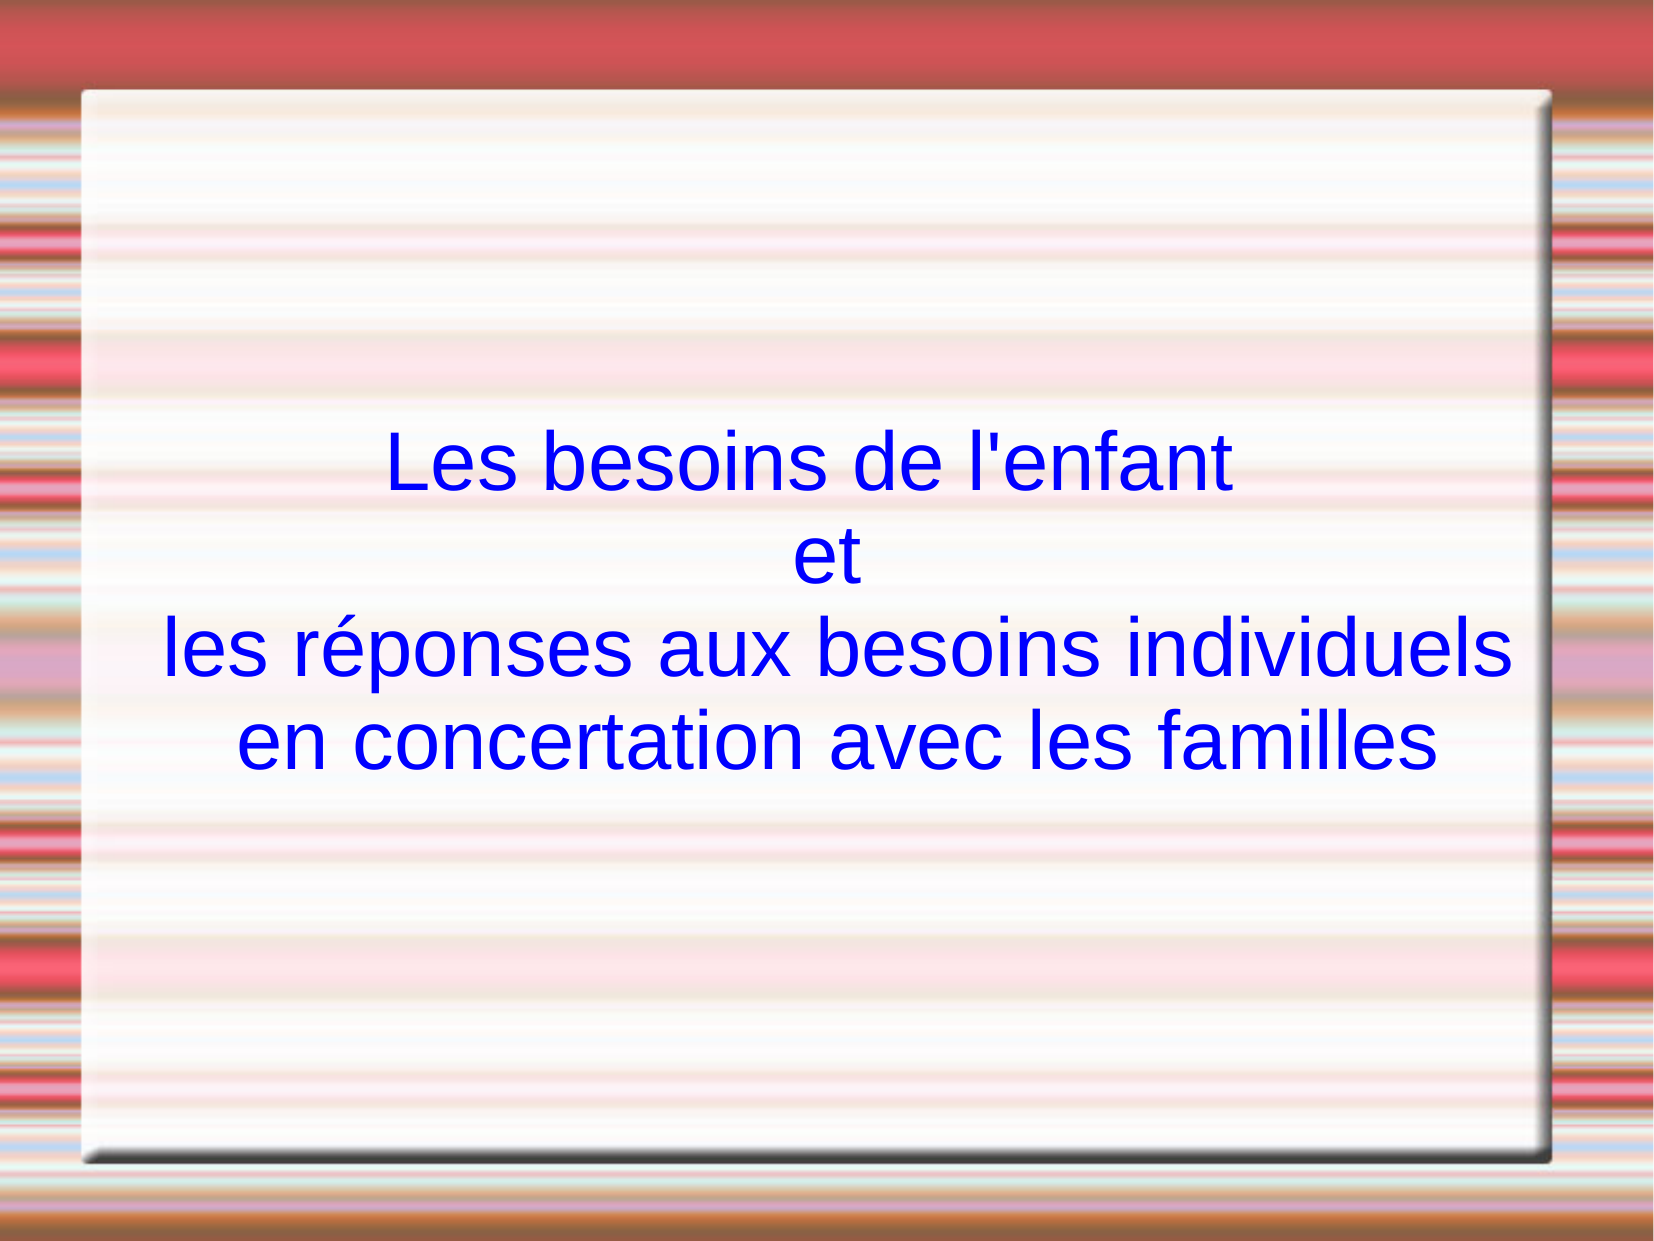

# Les besoins de l'enfant
et
les réponses aux besoins individuels en concertation avec les familles